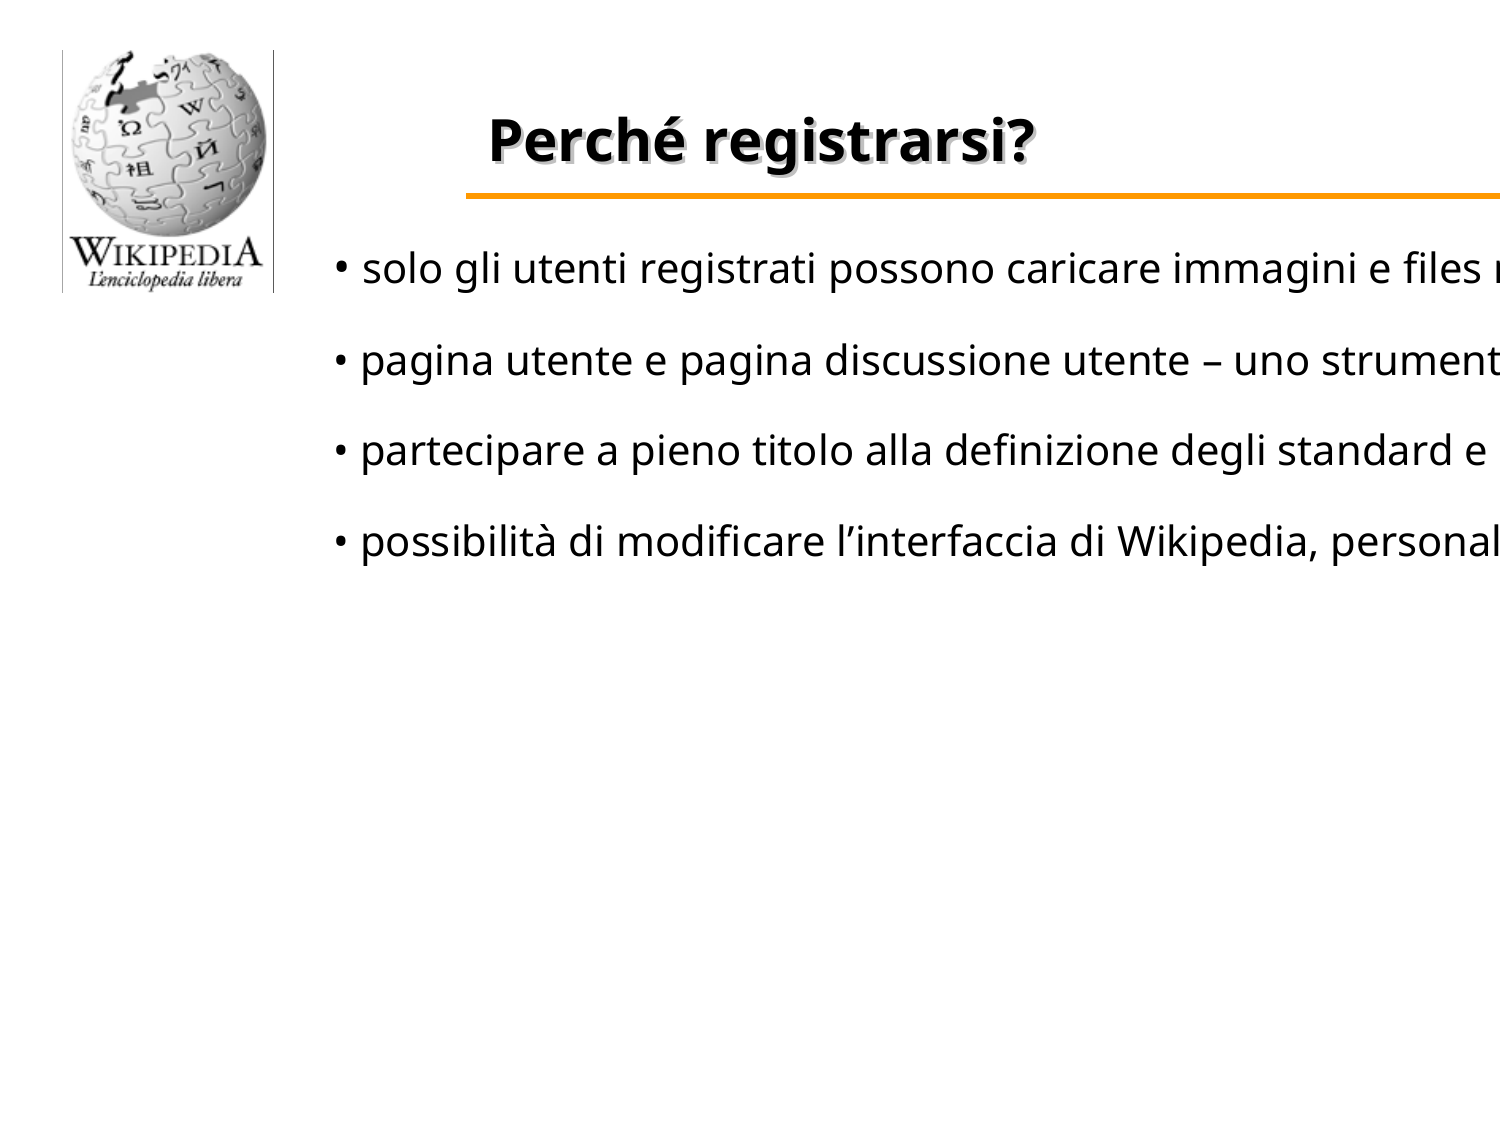

Perché registrarsi?
 solo gli utenti registrati possono caricare immagini e files multimediali da inserire negli articoli
 pagina utente e pagina discussione utente – uno strumento per presentarsi, per comunicare col resto della comunità, per avere uno spazio personale in cui lasciare bozze e lavori in corso
 partecipare a pieno titolo alla definizione degli standard e delle convenzioni che la comunità si dà
 possibilità di modificare l’interfaccia di Wikipedia, personalizzandone lo stile e le funzioni